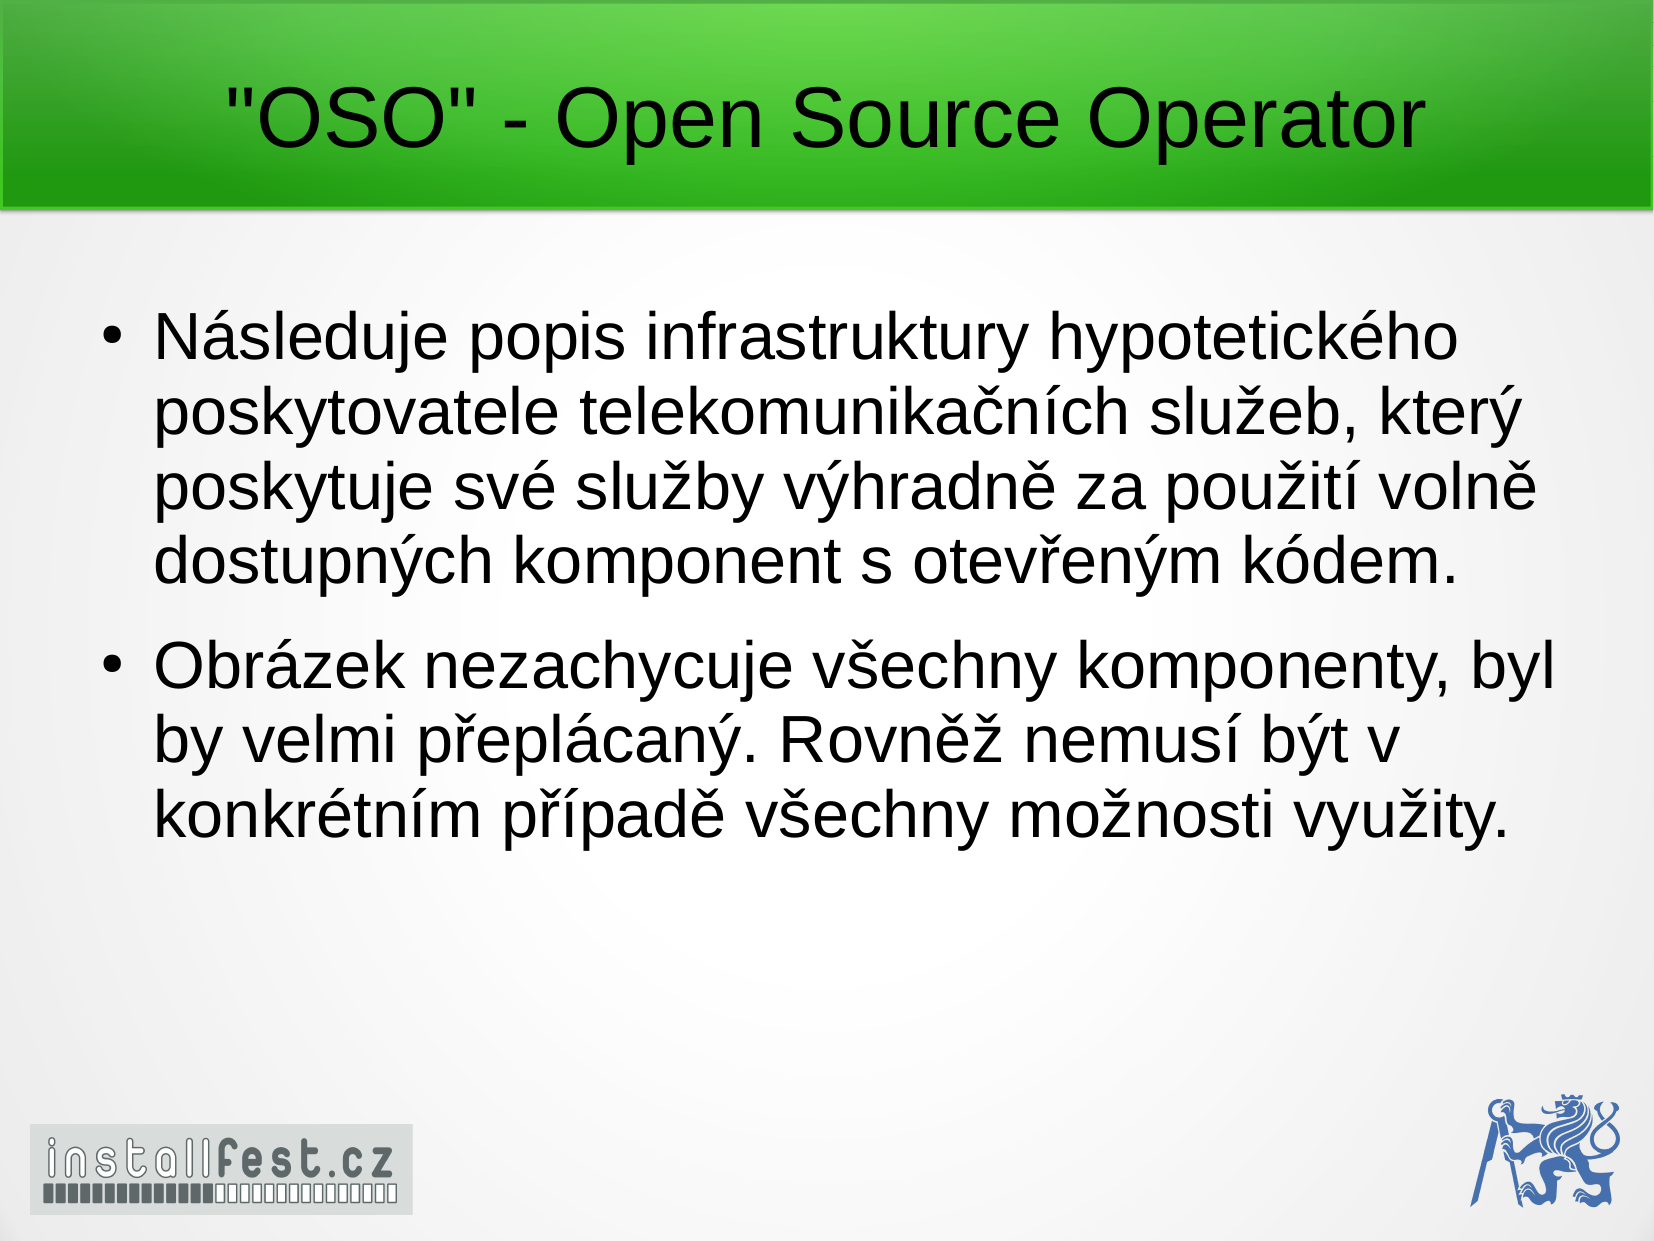

# "OSO" - Open Source Operator
Následuje popis infrastruktury hypotetického poskytovatele telekomunikačních služeb, který poskytuje své služby výhradně za použití volně dostupných komponent s otevřeným kódem.
Obrázek nezachycuje všechny komponenty, byl by velmi přeplácaný. Rovněž nemusí být v konkrétním případě všechny možnosti využity.